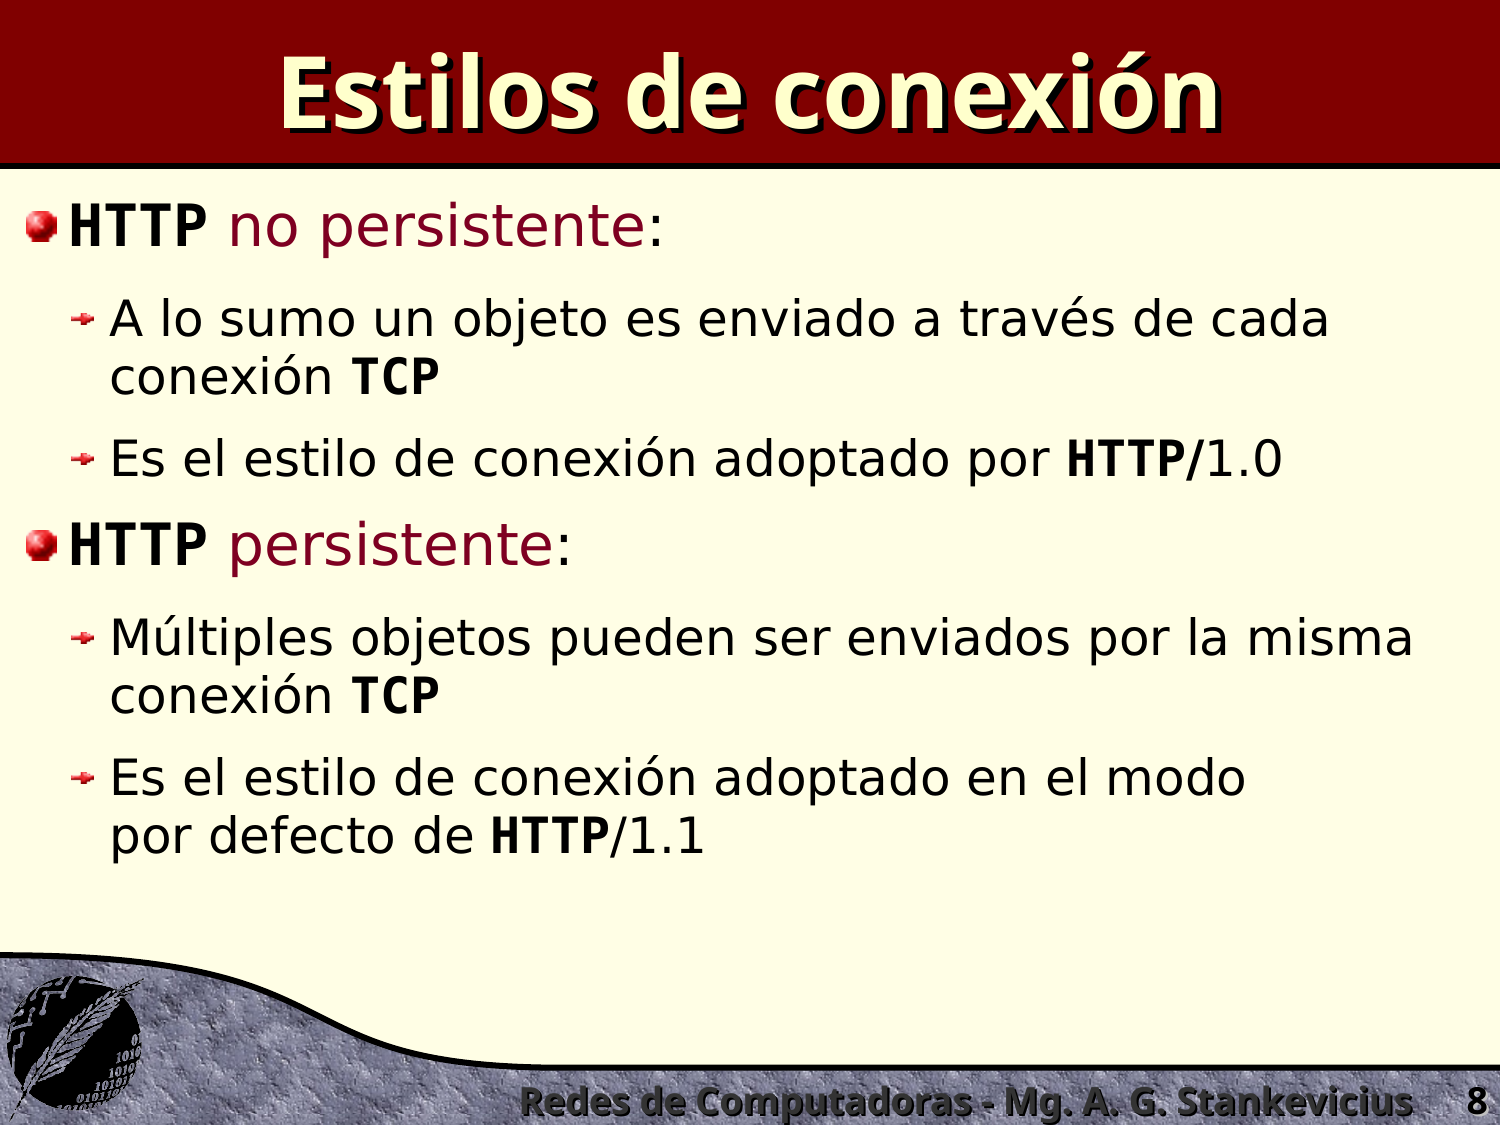

# Estilos de conexión
HTTP no persistente:
A lo sumo un objeto es enviado a través de cada conexión TCP
Es el estilo de conexión adoptado por HTTP/1.0
HTTP persistente:
Múltiples objetos pueden ser enviados por la misma conexión TCP
Es el estilo de conexión adoptado en el modo
por defecto de HTTP/1.1
8